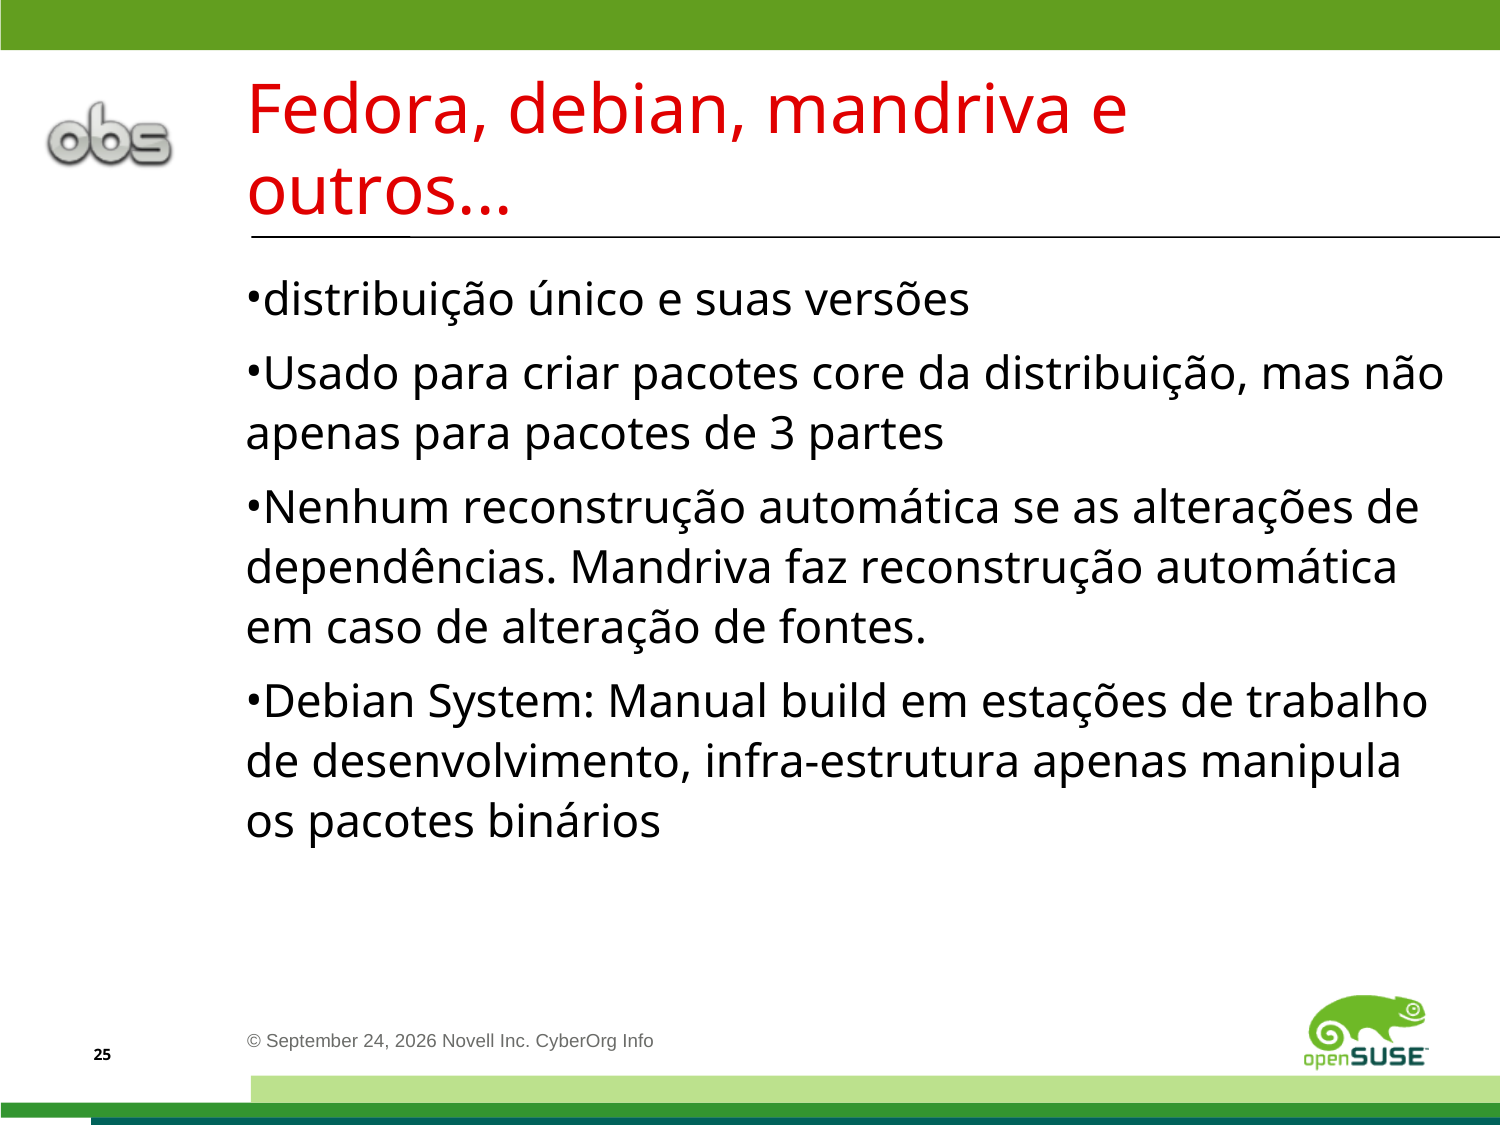

# Fedora, debian, mandriva e outros...
distribuição único e suas versões
Usado para criar pacotes core da distribuição, mas não apenas para pacotes de 3 partes
Nenhum reconstrução automática se as alterações de dependências. Mandriva faz reconstrução automática em caso de alteração de fontes.
Debian System: Manual build em estações de trabalho de desenvolvimento, infra-estrutura apenas manipula os pacotes binários